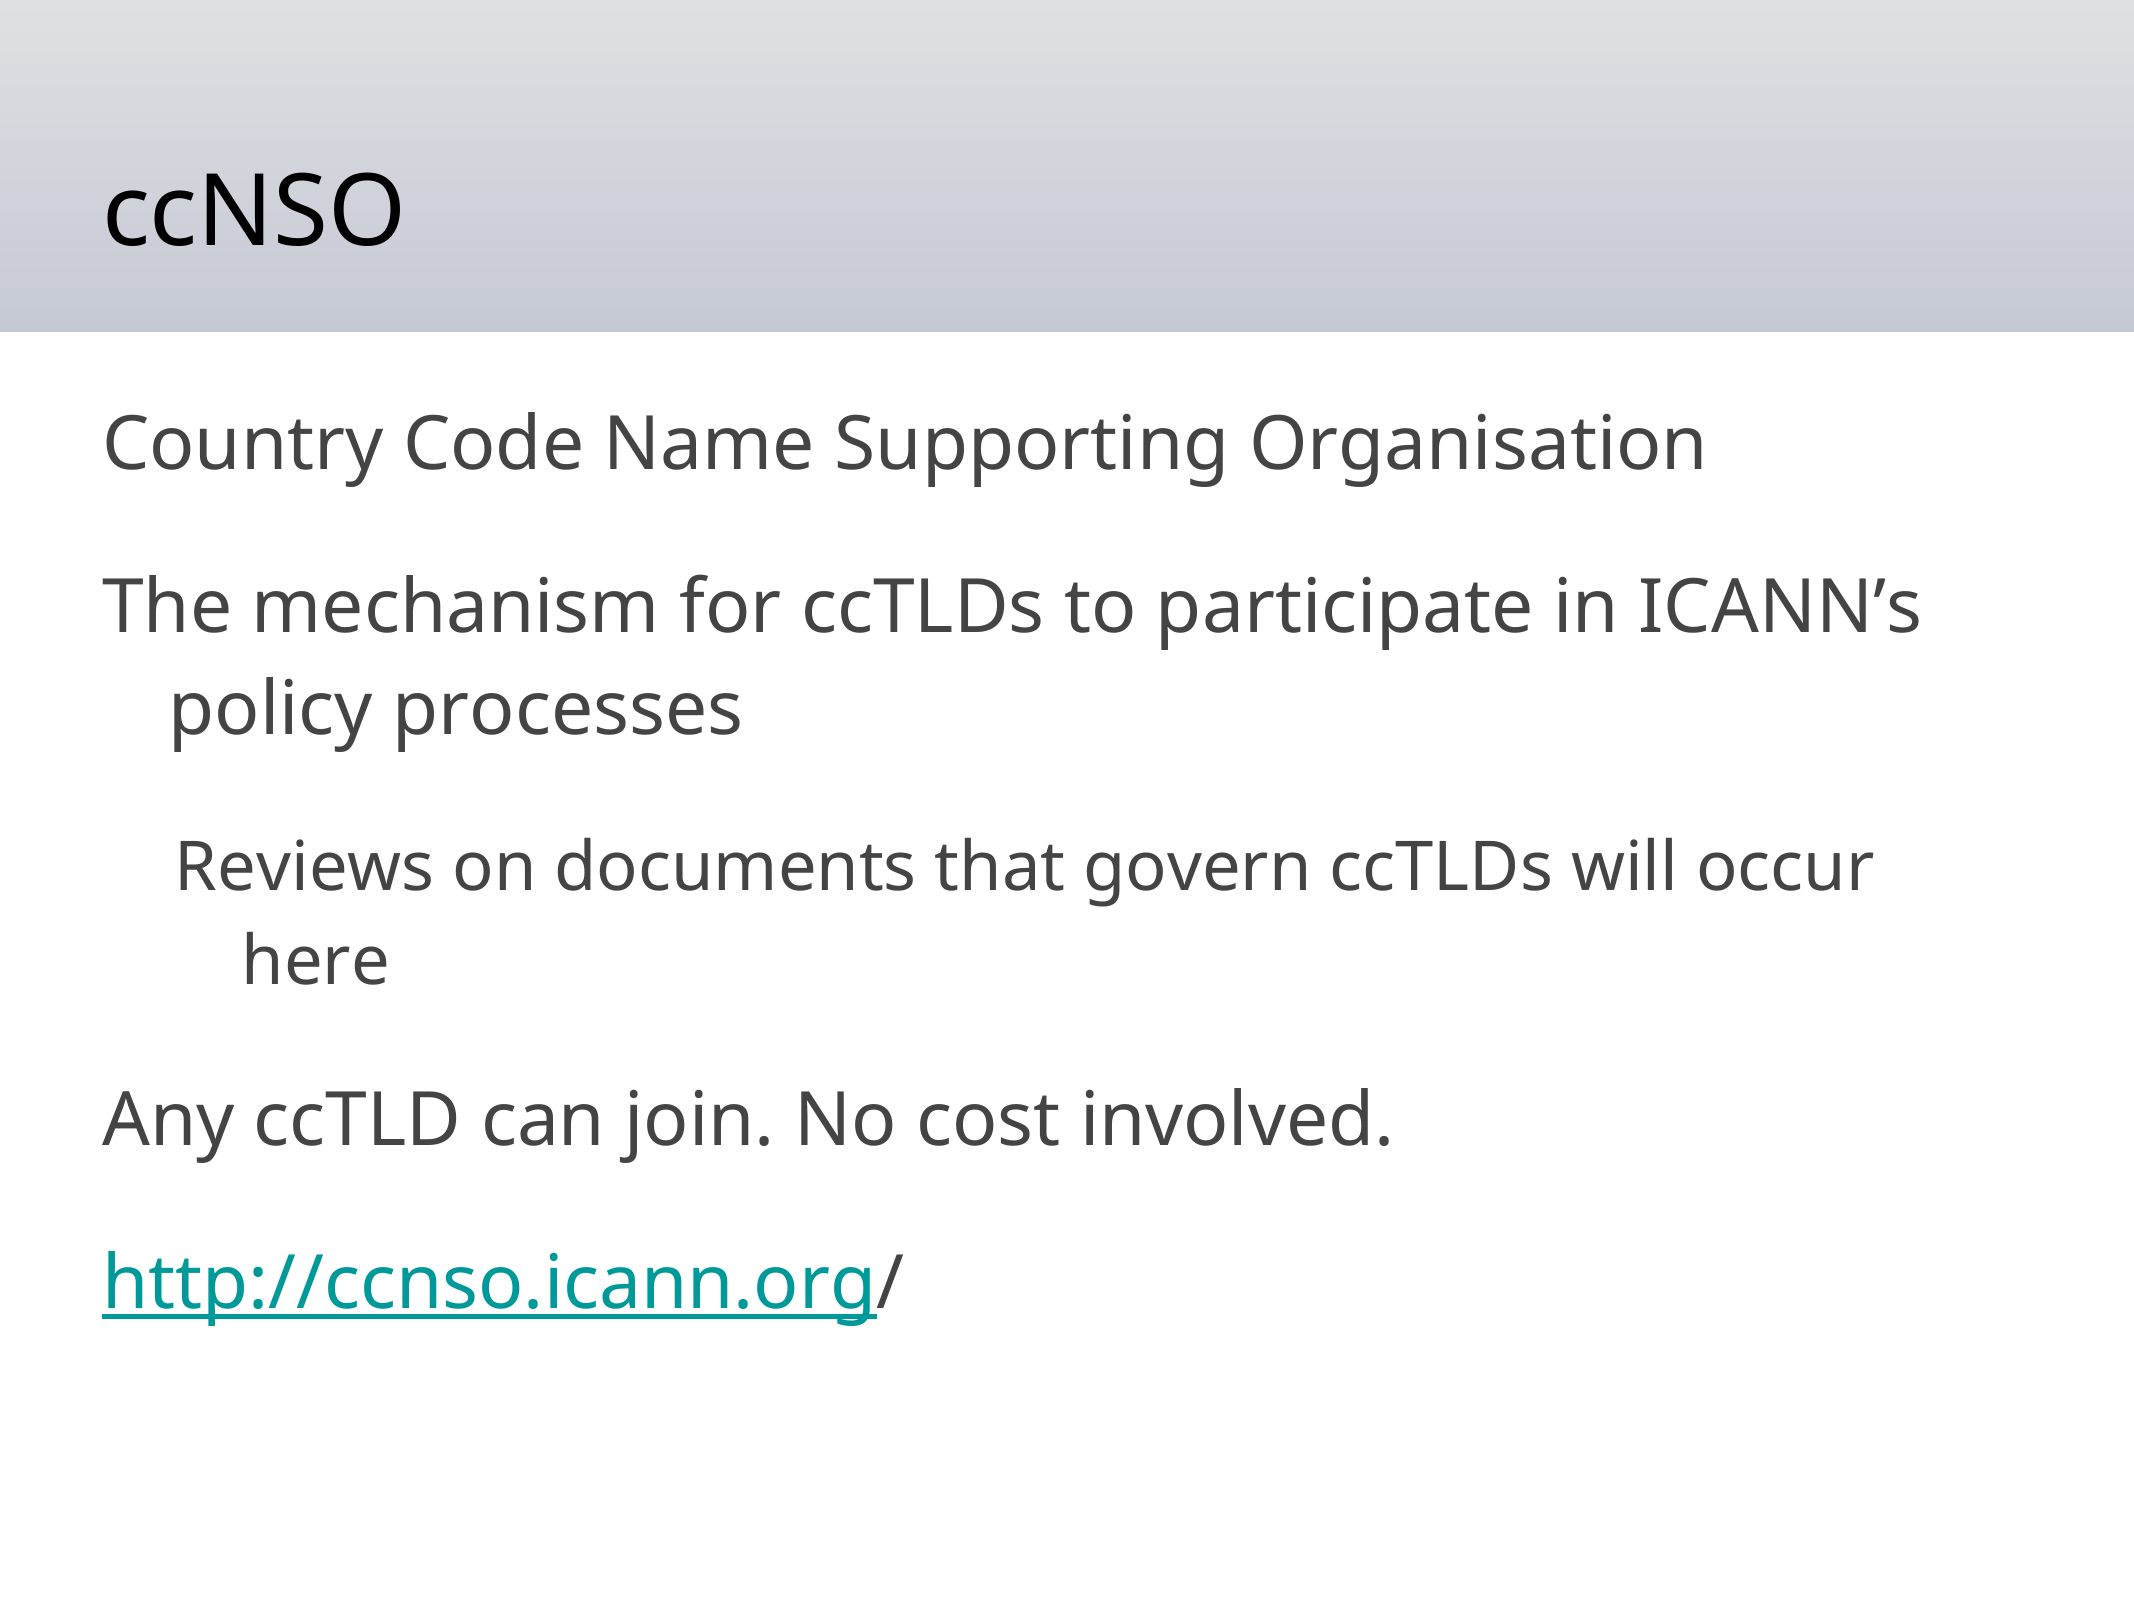

# ccNSO
Country Code Name Supporting Organisation
The mechanism for ccTLDs to participate in ICANN’s policy processes
Reviews on documents that govern ccTLDs will occur here
Any ccTLD can join. No cost involved.
http://ccnso.icann.org/